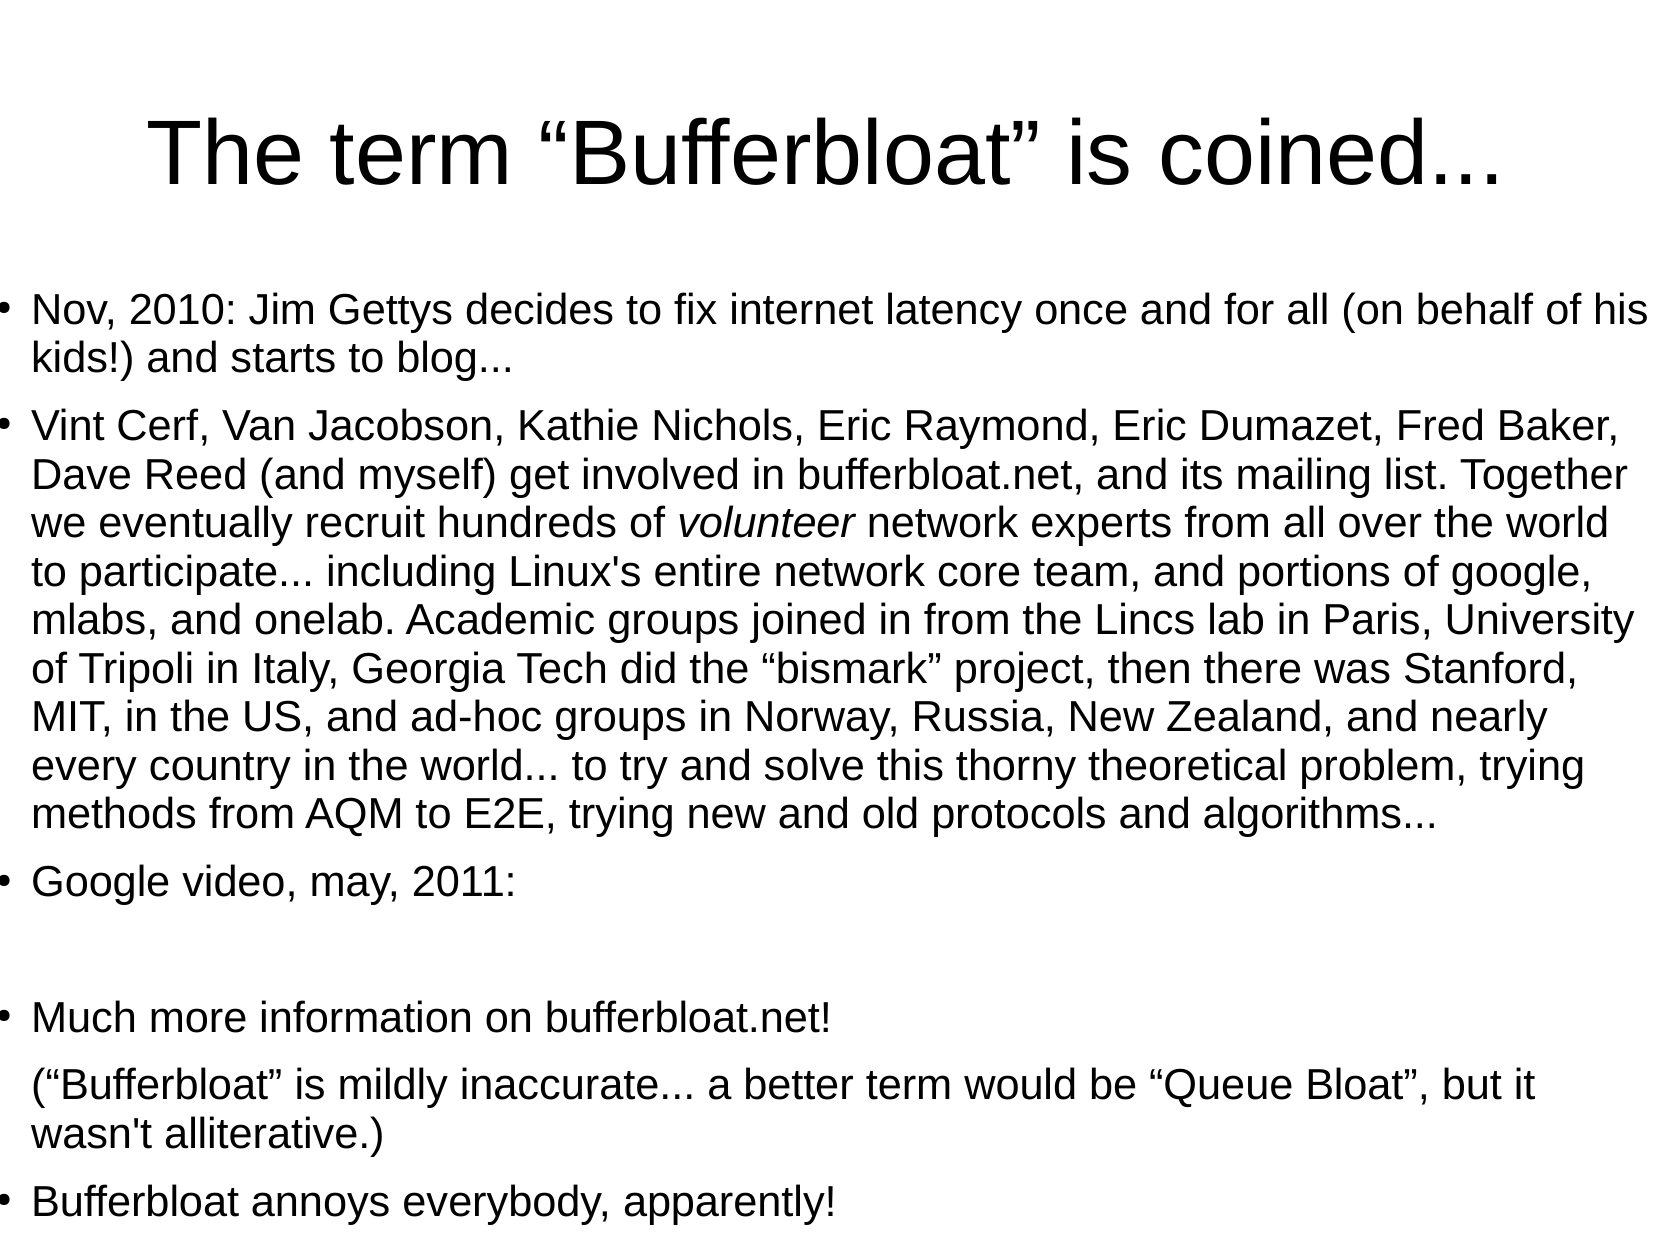

# The term “Bufferbloat” is coined...
Nov, 2010: Jim Gettys decides to fix internet latency once and for all (on behalf of his kids!) and starts to blog...
Vint Cerf, Van Jacobson, Kathie Nichols, Eric Raymond, Eric Dumazet, Fred Baker, Dave Reed (and myself) get involved in bufferbloat.net, and its mailing list. Together we eventually recruit hundreds of volunteer network experts from all over the world to participate... including Linux's entire network core team, and portions of google, mlabs, and onelab. Academic groups joined in from the Lincs lab in Paris, University of Tripoli in Italy, Georgia Tech did the “bismark” project, then there was Stanford, MIT, in the US, and ad-hoc groups in Norway, Russia, New Zealand, and nearly every country in the world... to try and solve this thorny theoretical problem, trying methods from AQM to E2E, trying new and old protocols and algorithms...
Google video, may, 2011:
Much more information on bufferbloat.net!
(“Bufferbloat” is mildly inaccurate... a better term would be “Queue Bloat”, but it wasn't alliterative.)
Bufferbloat annoys everybody, apparently!